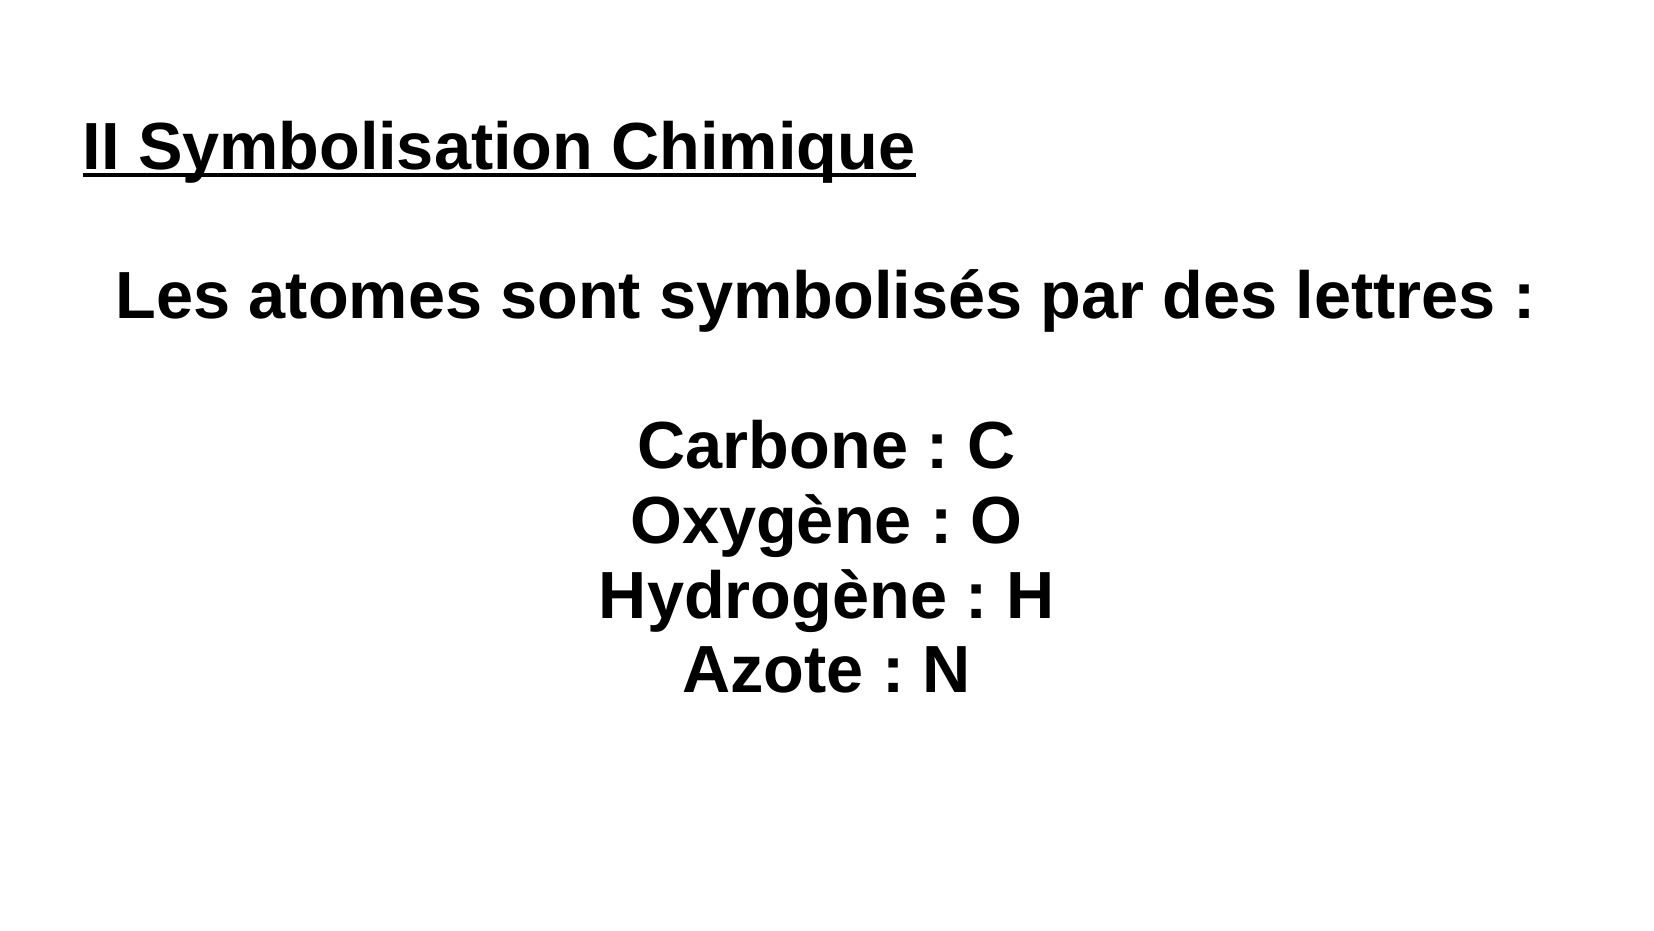

# II Symbolisation Chimique
Les atomes sont symbolisés par des lettres :
Carbone : C
Oxygène : O
Hydrogène : H
Azote : N